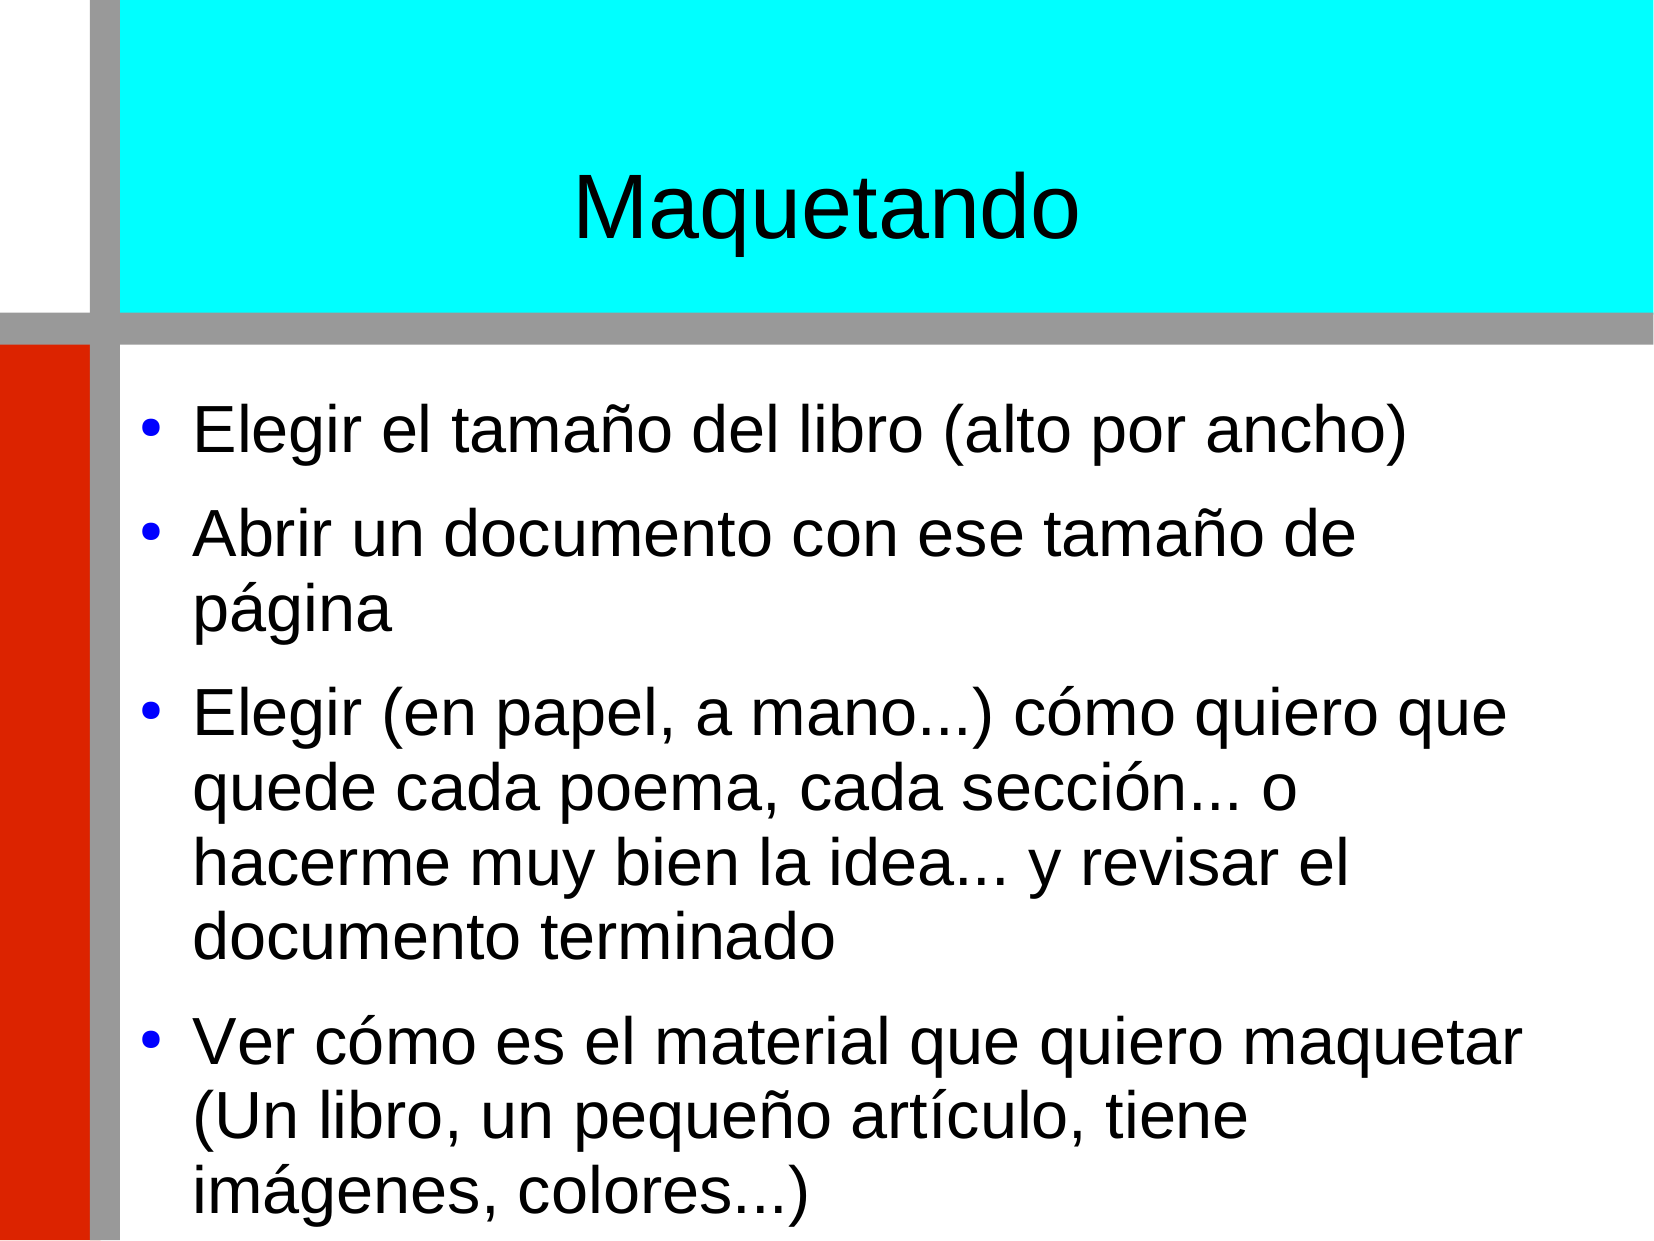

# Maquetando
Elegir el tamaño del libro (alto por ancho)
Abrir un documento con ese tamaño de página
Elegir (en papel, a mano...) cómo quiero que quede cada poema, cada sección... o hacerme muy bien la idea... y revisar el documento terminado
Ver cómo es el material que quiero maquetar (Un libro, un pequeño artículo, tiene imágenes, colores...)